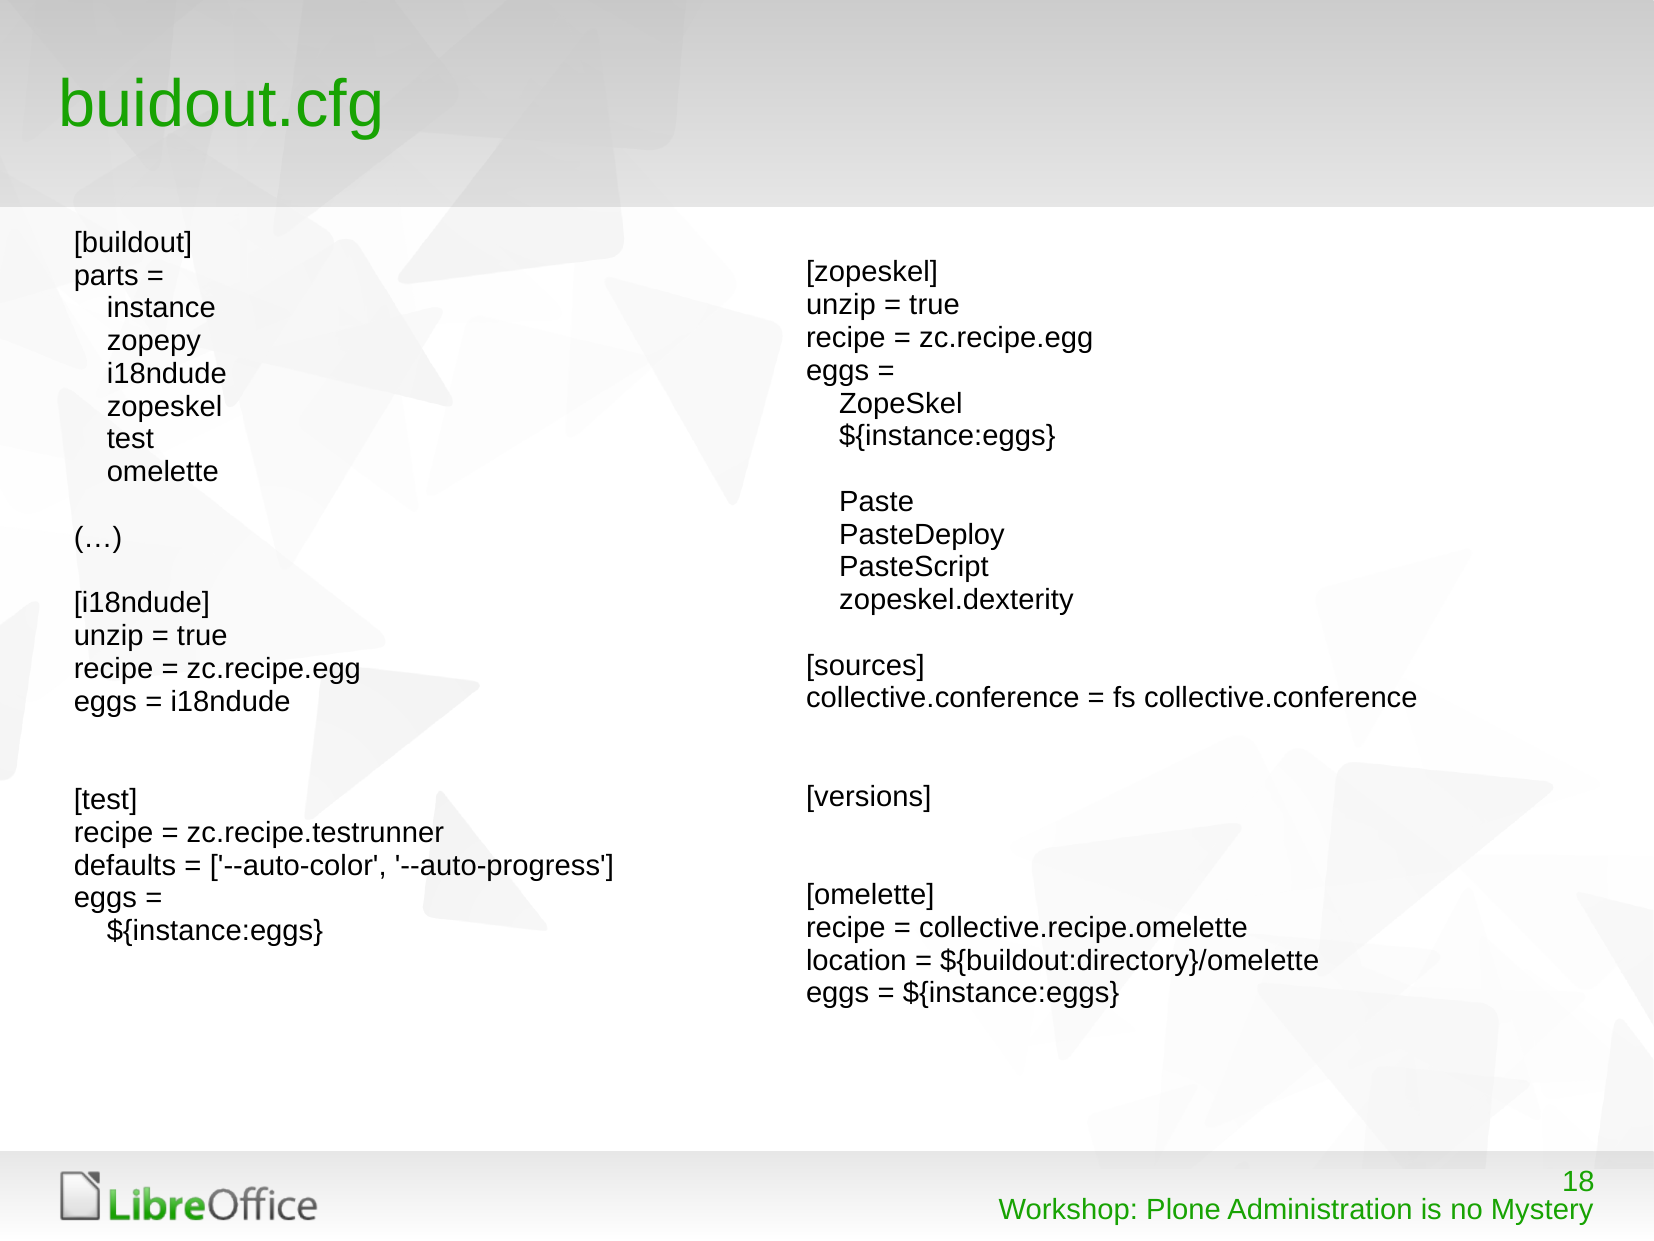

# buidout.cfg
[buildout]
parts =
 instance
 zopepy
 i18ndude
 zopeskel
 test
 omelette
(…)
[i18ndude]
unzip = true
recipe = zc.recipe.egg
eggs = i18ndude
[test]
recipe = zc.recipe.testrunner
defaults = ['--auto-color', '--auto-progress']
eggs =
 ${instance:eggs}
[zopeskel]
unzip = true
recipe = zc.recipe.egg
eggs =
 ZopeSkel
 ${instance:eggs}
 Paste
 PasteDeploy
 PasteScript
 zopeskel.dexterity
[sources]
collective.conference = fs collective.conference
[versions]
[omelette]
recipe = collective.recipe.omelette
location = ${buildout:directory}/omelette
eggs = ${instance:eggs}
18
Workshop: Plone Administration is no Mystery